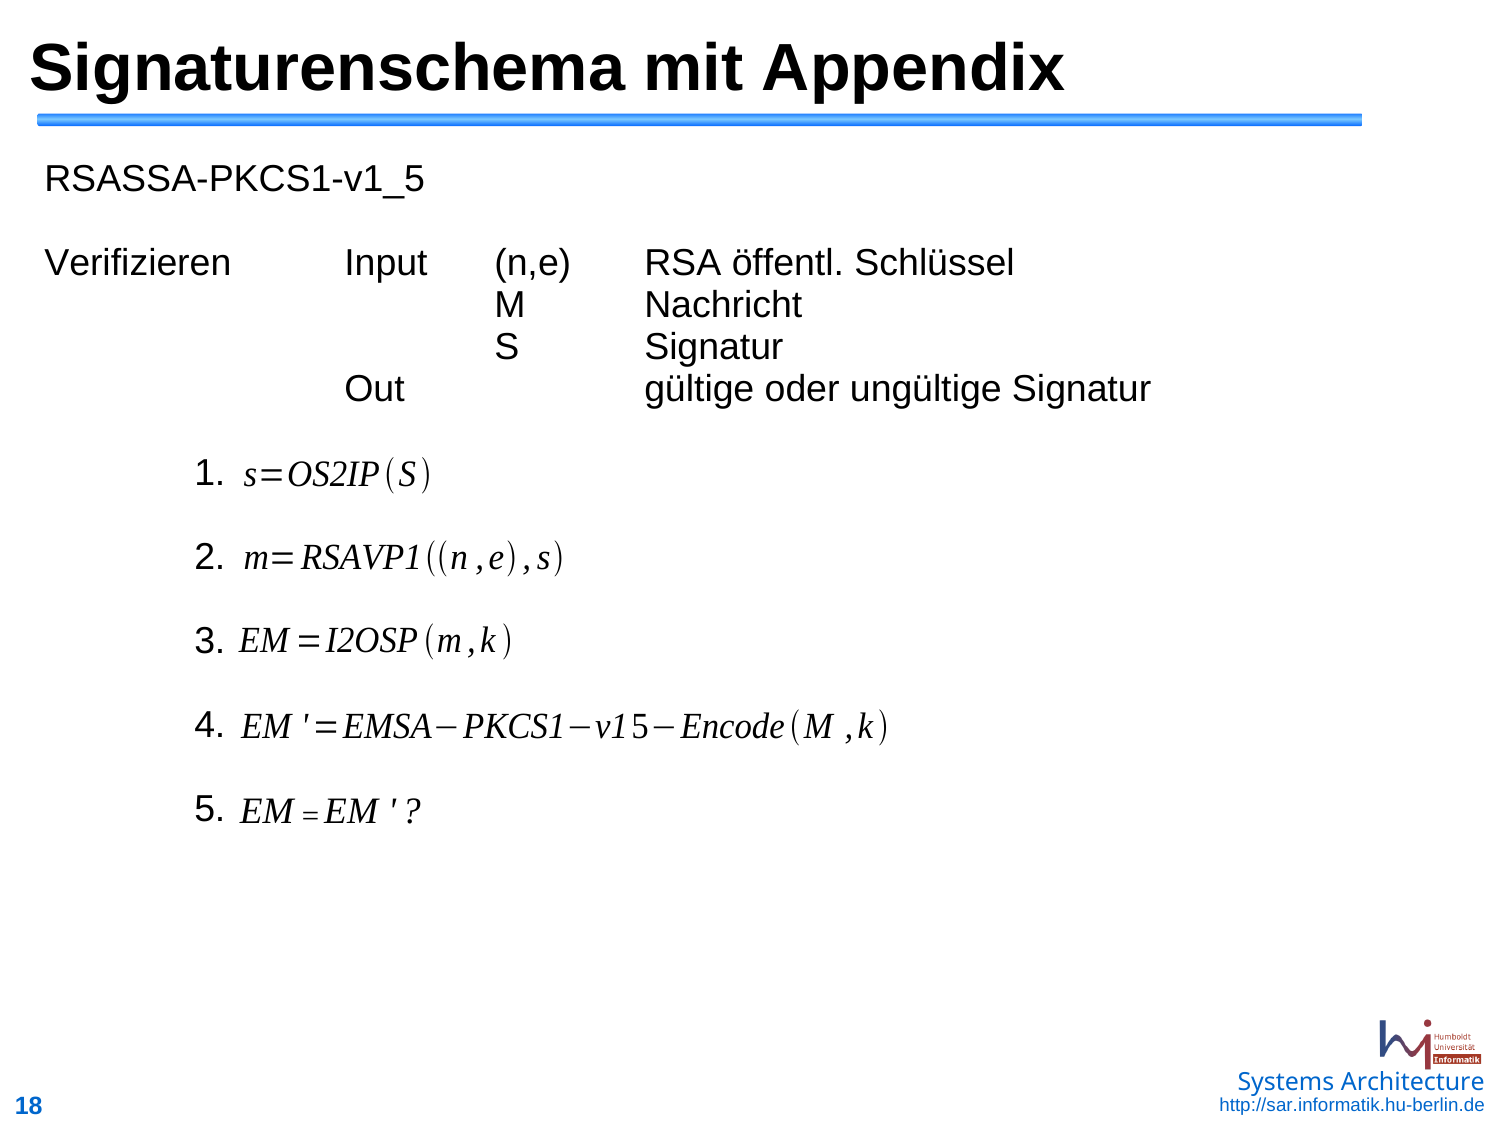

# Signaturenschema mit Appendix
RSASSA-PKCS1-v1_5
Verifizieren	Input	(n,e) 	RSA öffentl. Schlüssel
			M	Nachricht
			S	Signatur
		Out		gültige oder ungültige Signatur
	1.
	2.
	3.
	4.
	5.